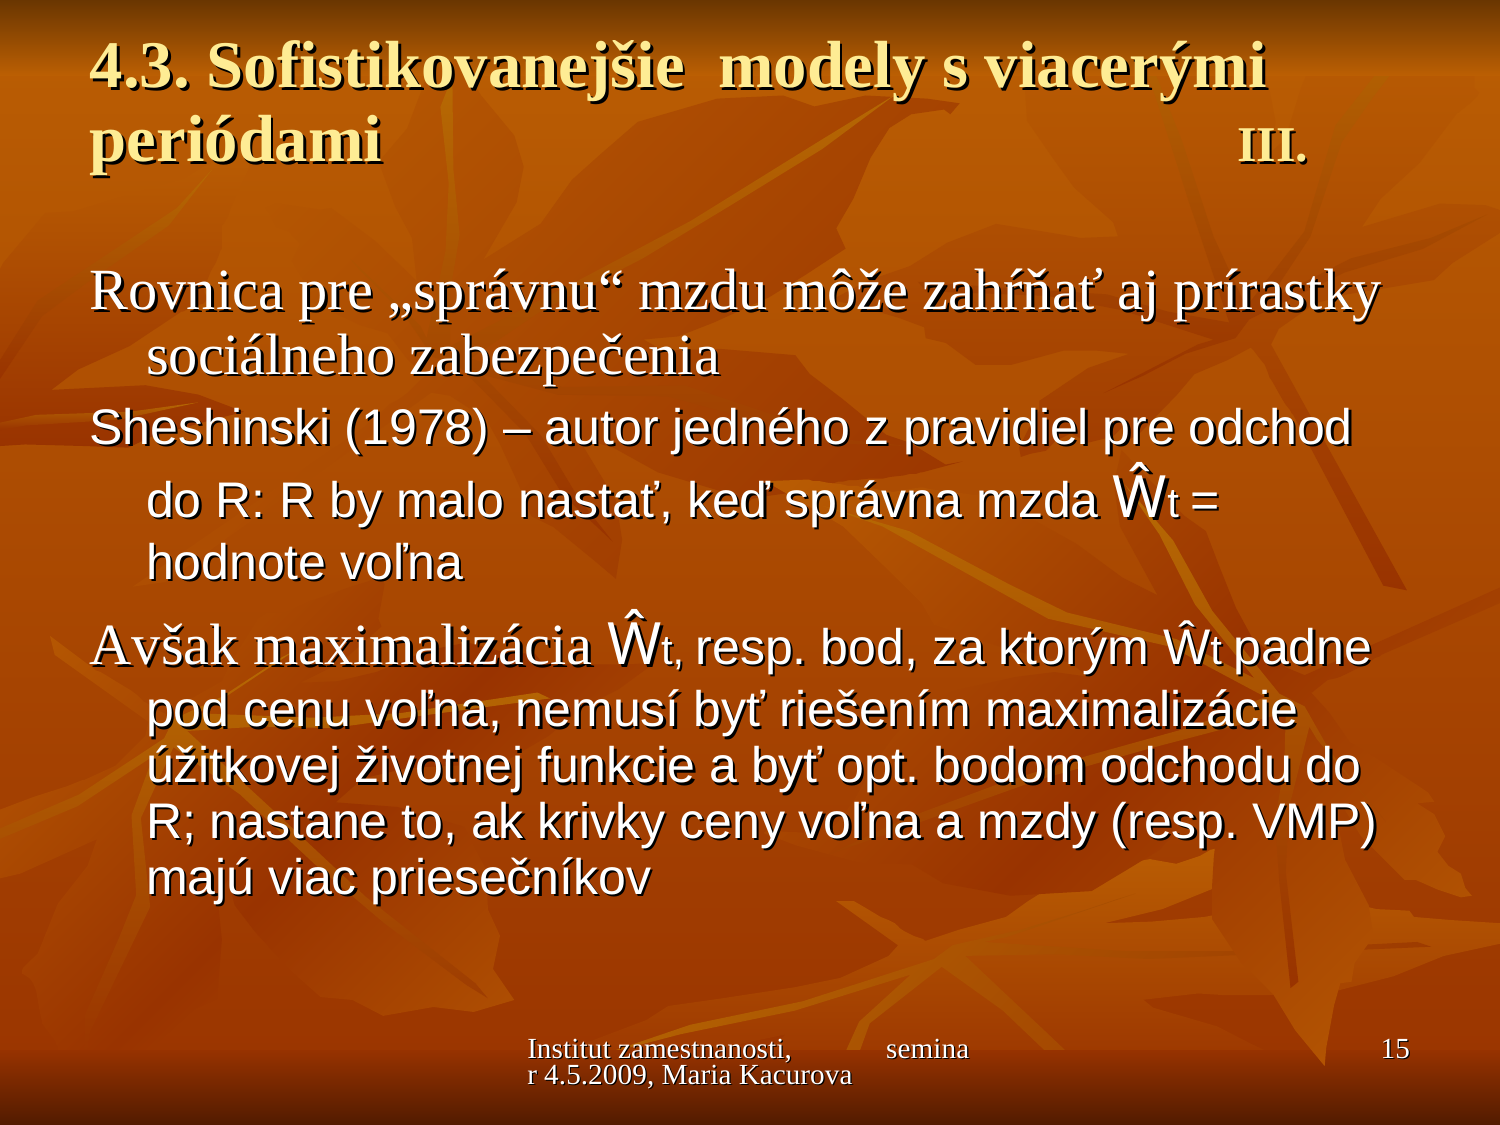

# 4.3. Sofistikovanejšie modely s viacerými periódami III.
Rovnica pre „správnu“ mzdu môže zahŕňať aj prírastky sociálneho zabezpečenia
Sheshinski (1978) – autor jedného z pravidiel pre odchod do R: R by malo nastať, keď správna mzda Ŵt = hodnote voľna
Avšak maximalizácia Ŵt, resp. bod, za ktorým Ŵt padne pod cenu voľna, nemusí byť riešením maximalizácie úžitkovej životnej funkcie a byť opt. bodom odchodu do R; nastane to, ak krivky ceny voľna a mzdy (resp. VMP) majú viac priesečníkov
Institut zamestnanosti, seminar 4.5.2009, Maria Kacurova
15